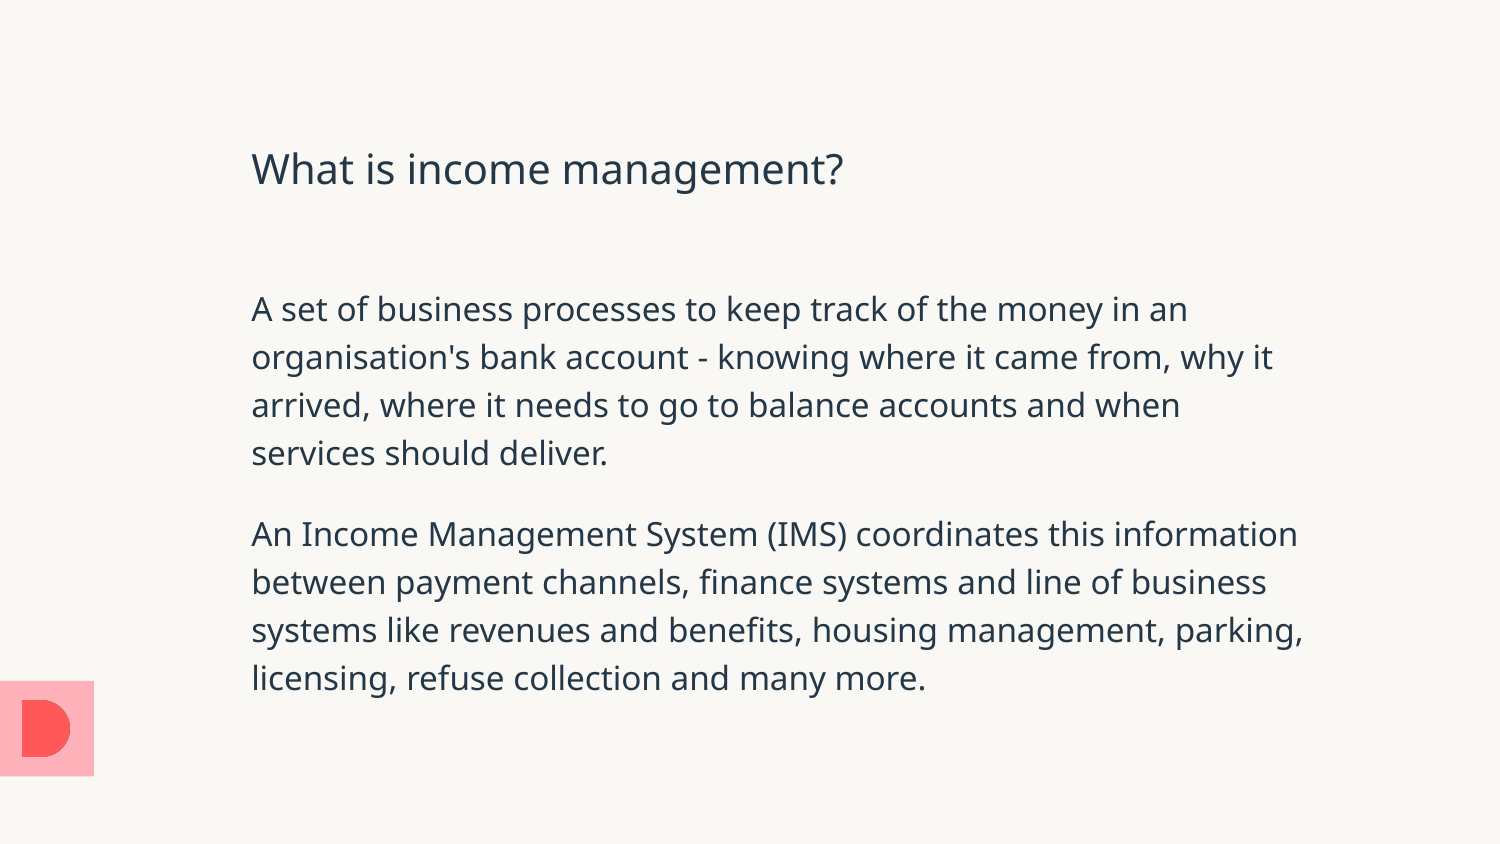

# What is income management?
A set of business processes to keep track of the money in an organisation's bank account - knowing where it came from, why it arrived, where it needs to go to balance accounts and when services should deliver.
An Income Management System (IMS) coordinates this information between payment channels, finance systems and line of business systems like revenues and benefits, housing management, parking, licensing, refuse collection and many more.